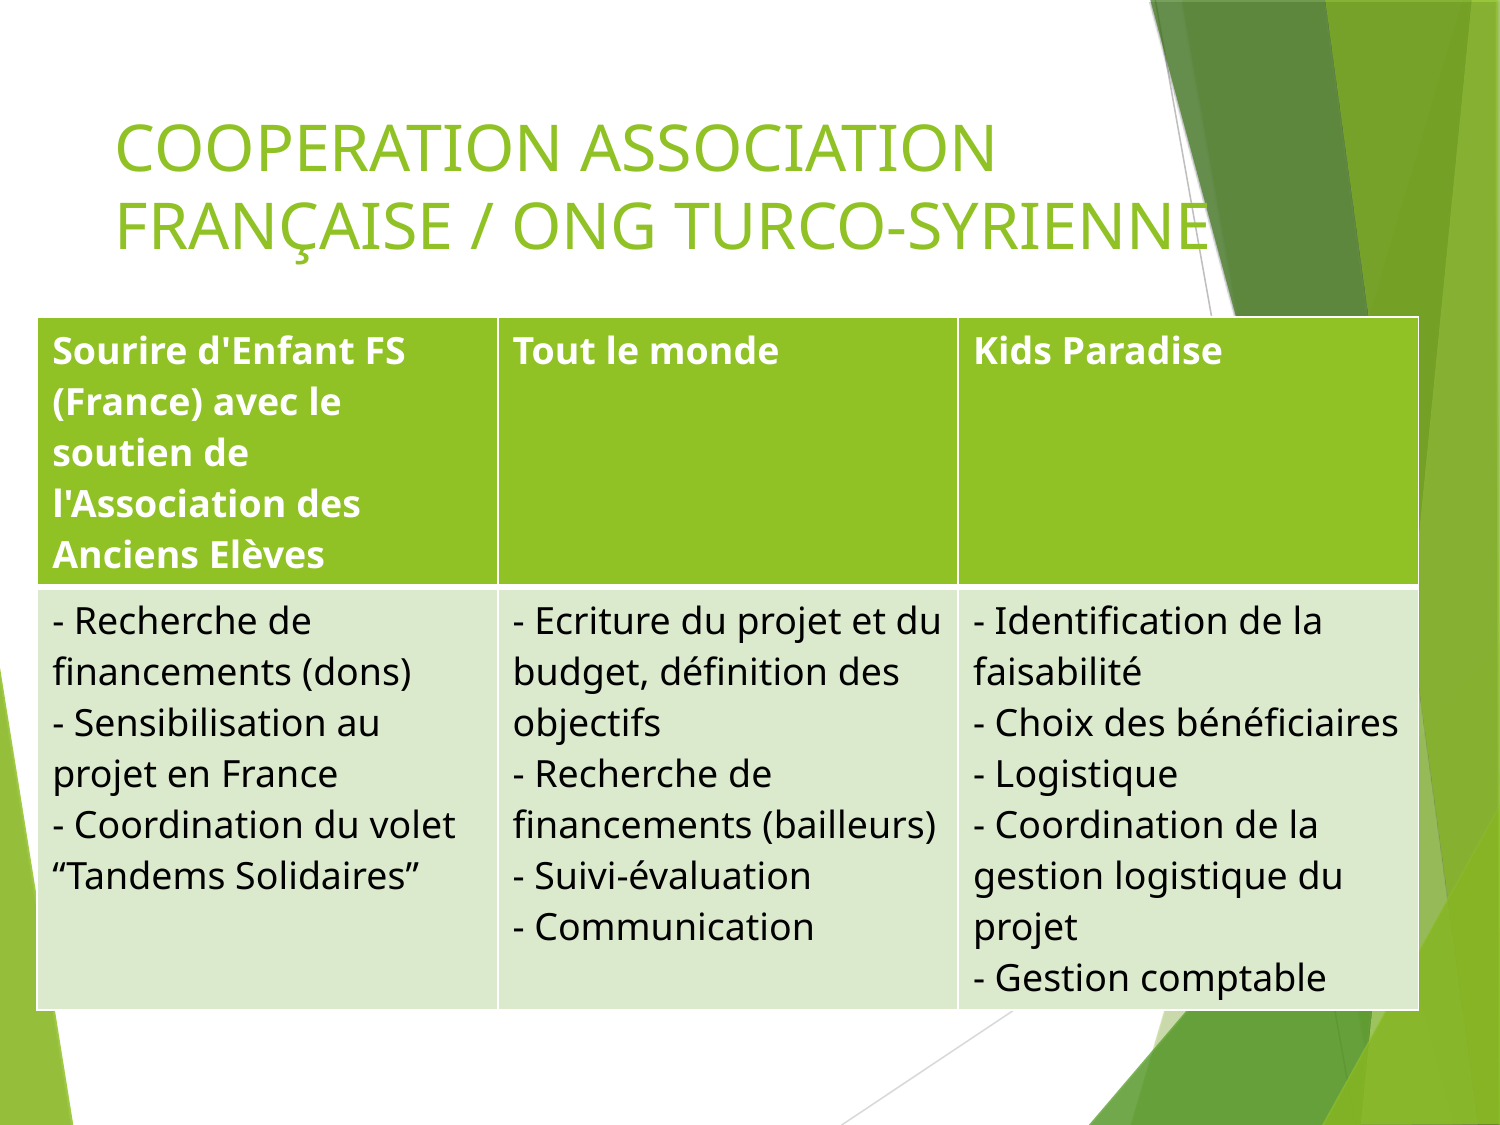

# COOPERATION ASSOCIATION FRANÇAISE / ONG TURCO-SYRIENNE
| Sourire d'Enfant FS (France) avec le soutien de l'Association des Anciens Elèves | Tout le monde | Kids Paradise |
| --- | --- | --- |
| - Recherche de financements (dons) - Sensibilisation au projet en France - Coordination du volet “Tandems Solidaires” | - Ecriture du projet et du budget, définition des objectifs - Recherche de financements (bailleurs) - Suivi-évaluation - Communication | - Identification de la faisabilité - Choix des bénéficiaires - Logistique - Coordination de la gestion logistique du projet - Gestion comptable |